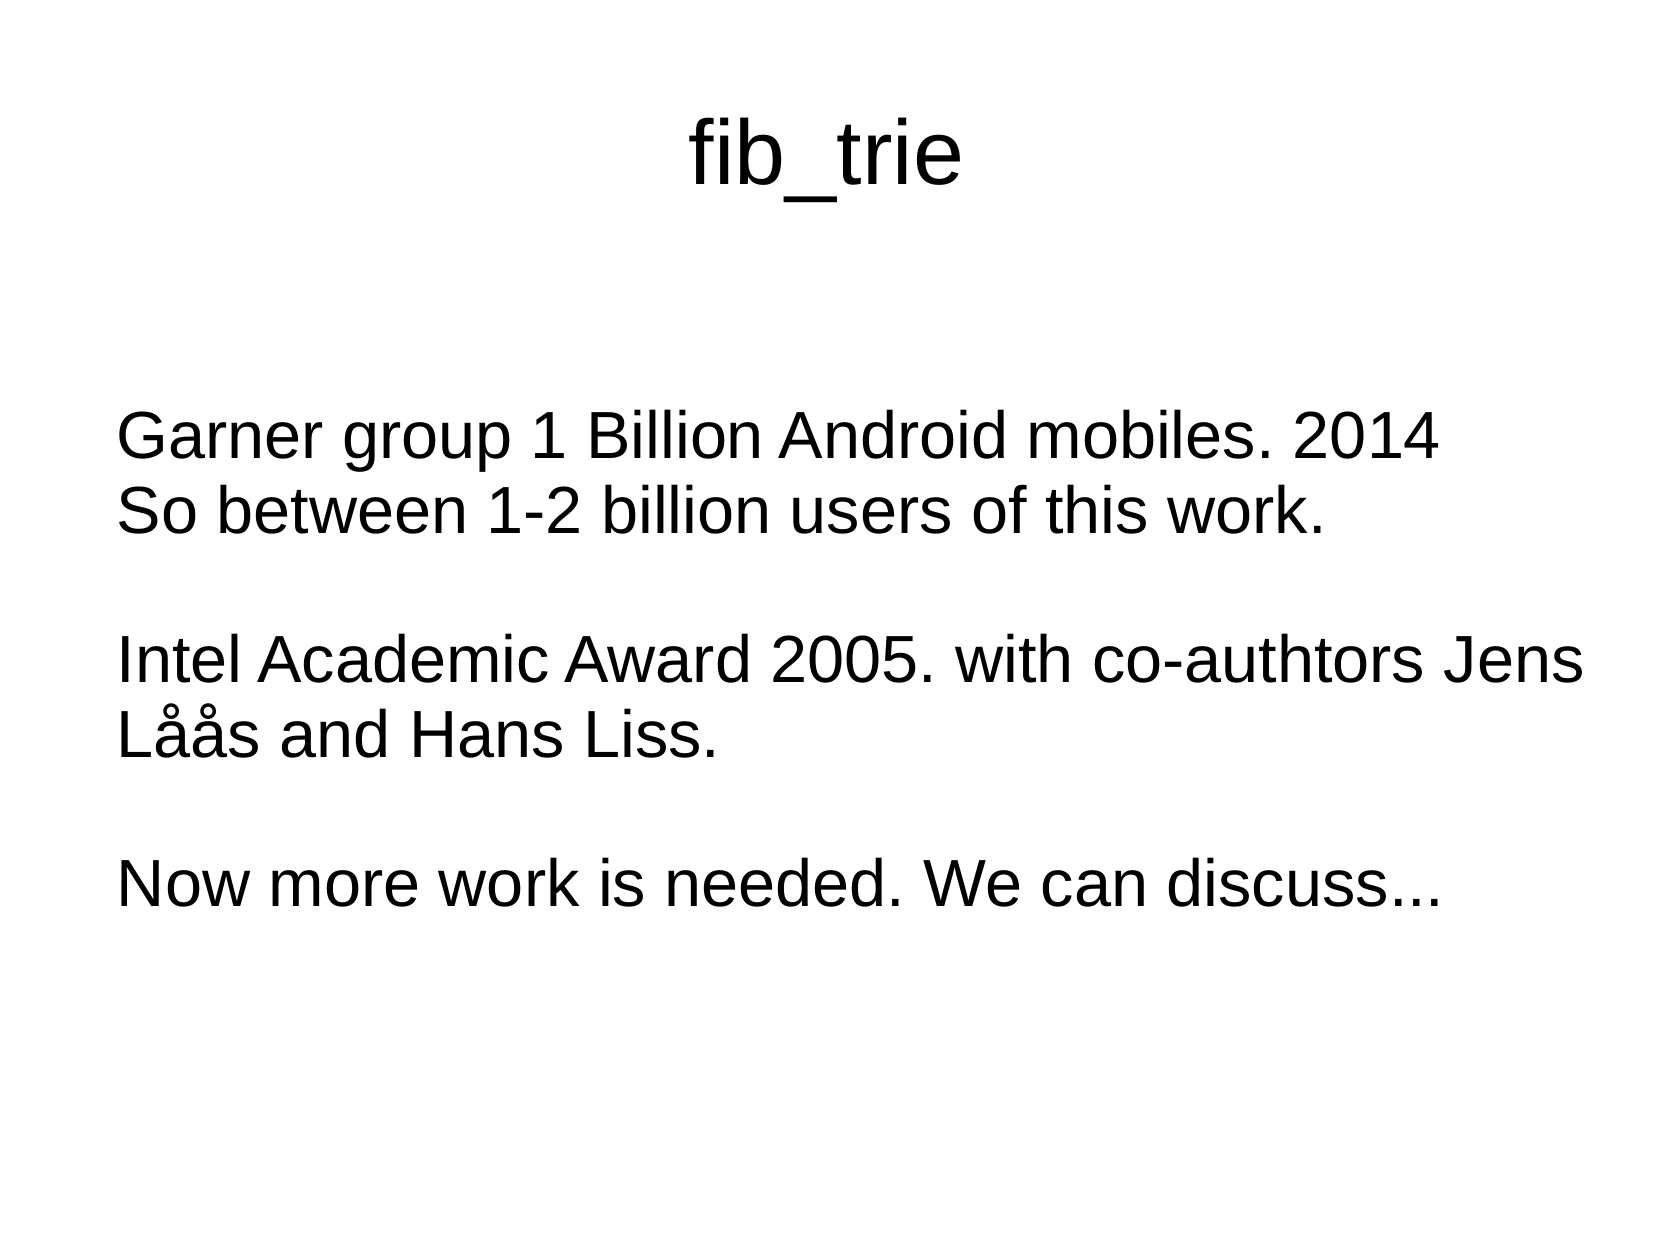

# fib_trie
Garner group 1 Billion Android mobiles. 2014
So between 1-2 billion users of this work.
Intel Academic Award 2005. with co-authtors Jens Låås and Hans Liss.
Now more work is needed. We can discuss...